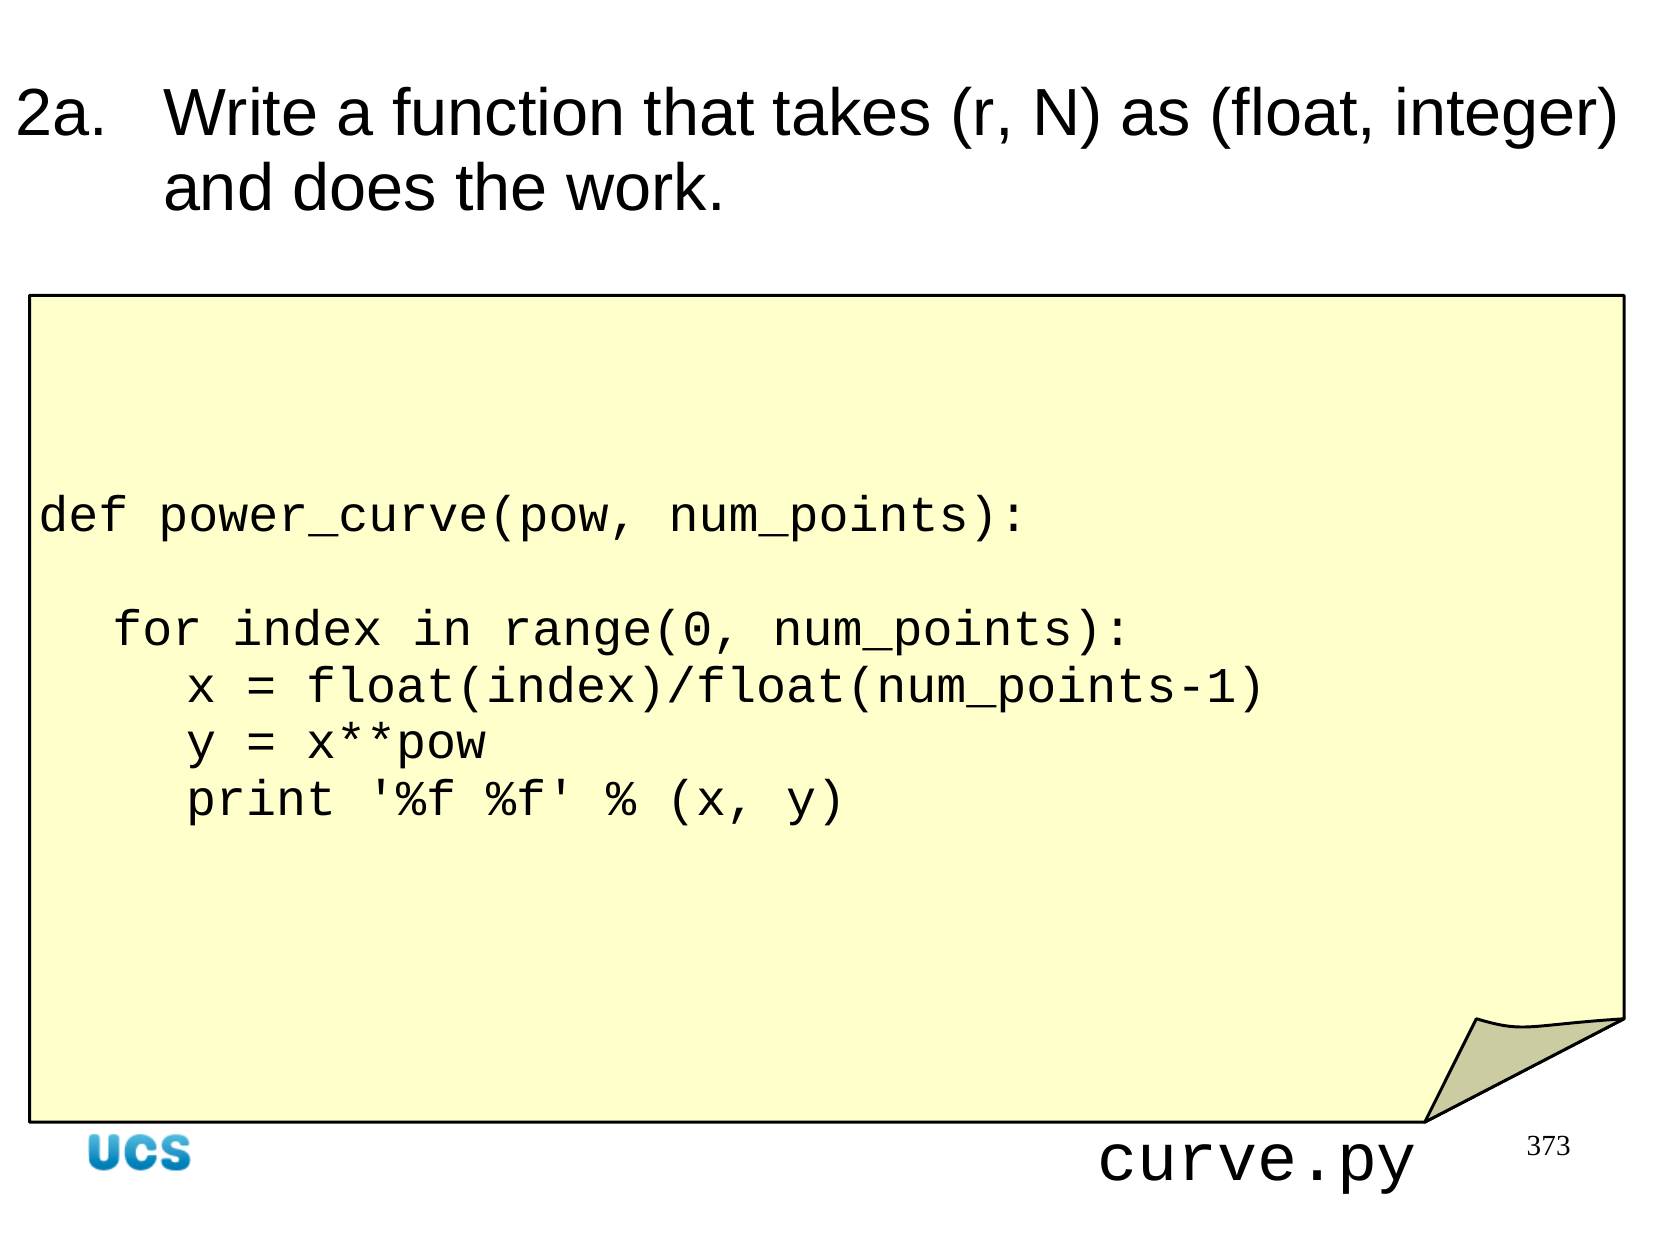

2a.
Write a function that takes (r, N) as (float, integer)
and does the work.
def power_curve(pow, num_points):
	for index in range(0, num_points):
		x = float(index)/float(num_points-1)
		y = x**pow
		print '%f %f' % (x, y)
curve.py
373